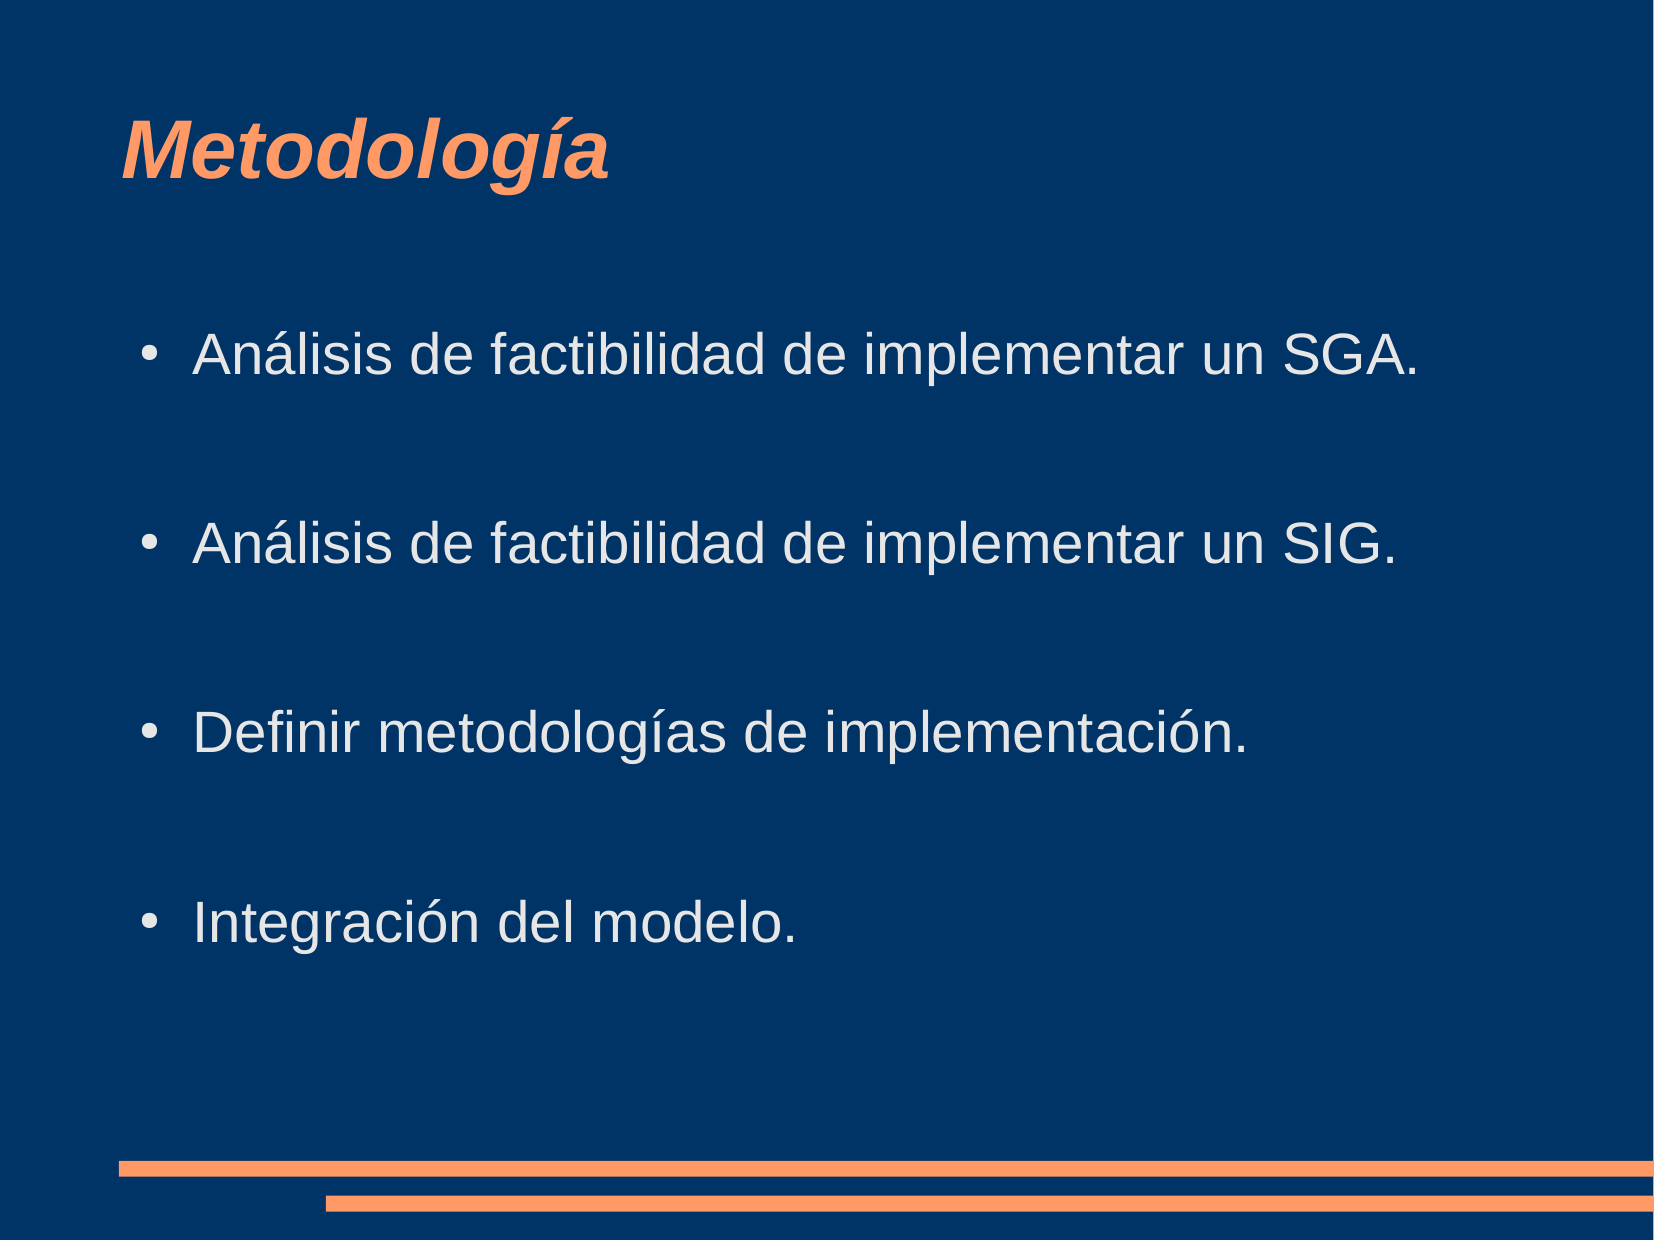

# Metodología
Análisis de factibilidad de implementar un SGA.
Análisis de factibilidad de implementar un SIG.
Definir metodologías de implementación.
Integración del modelo.